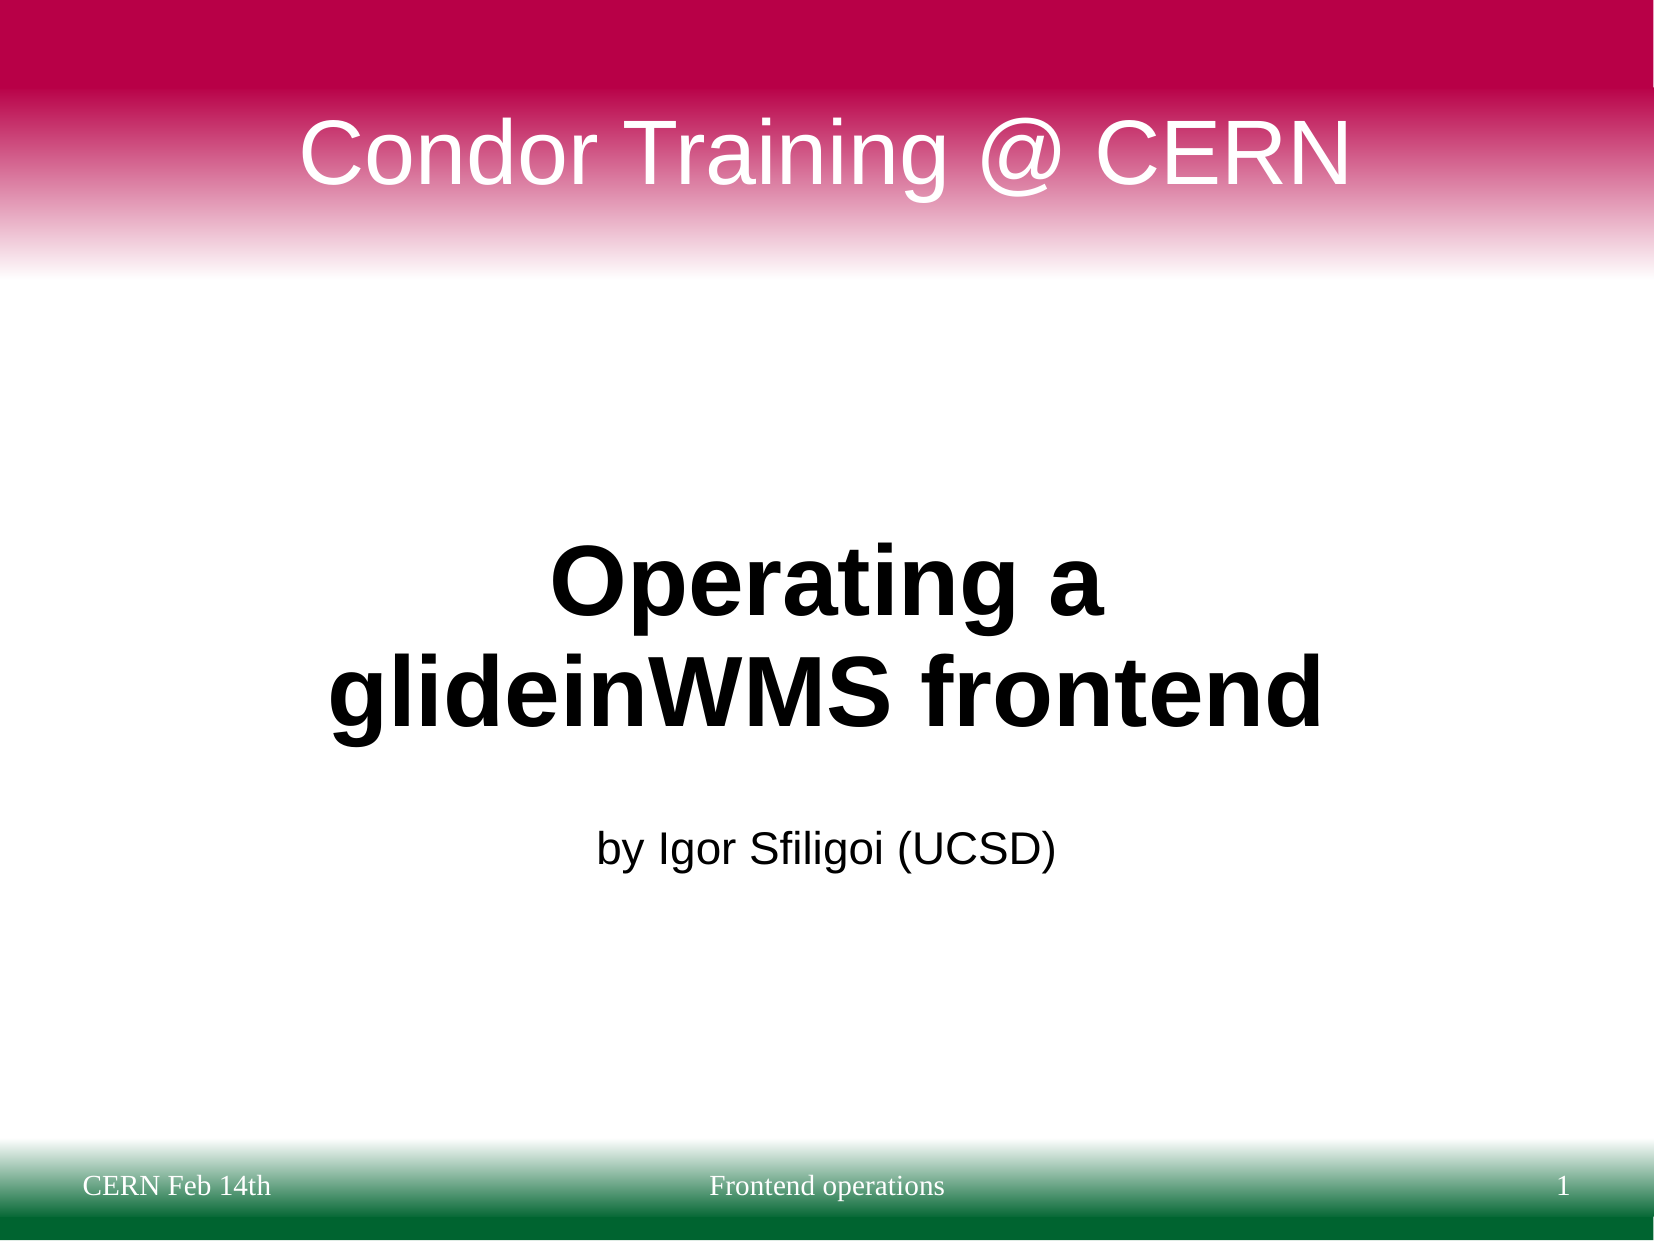

# Condor Training @ CERN
Operating a
glideinWMS frontend
by Igor Sfiligoi (UCSD)
CERN Feb 14th
Frontend operations
1